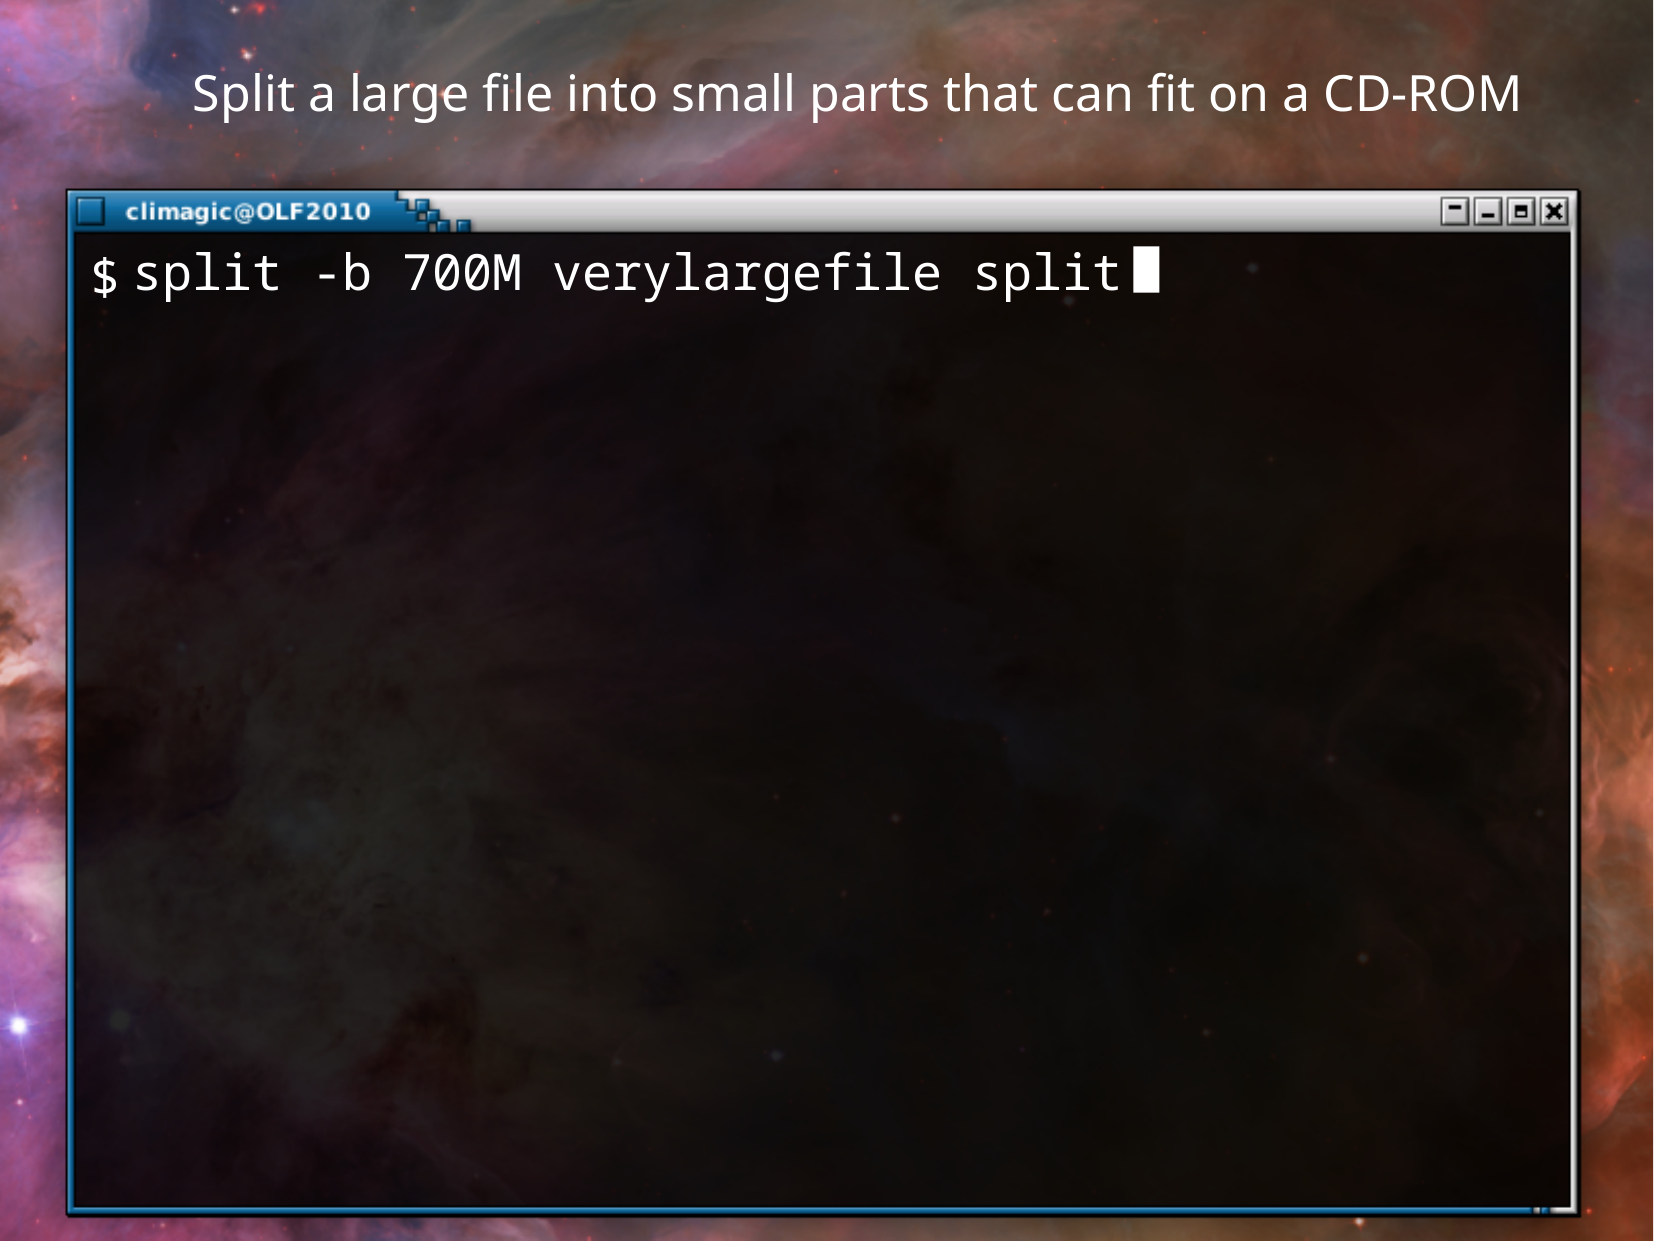

Split a large file into small parts that can fit on a CD-ROM
# split -b 700M verylargefile split
$